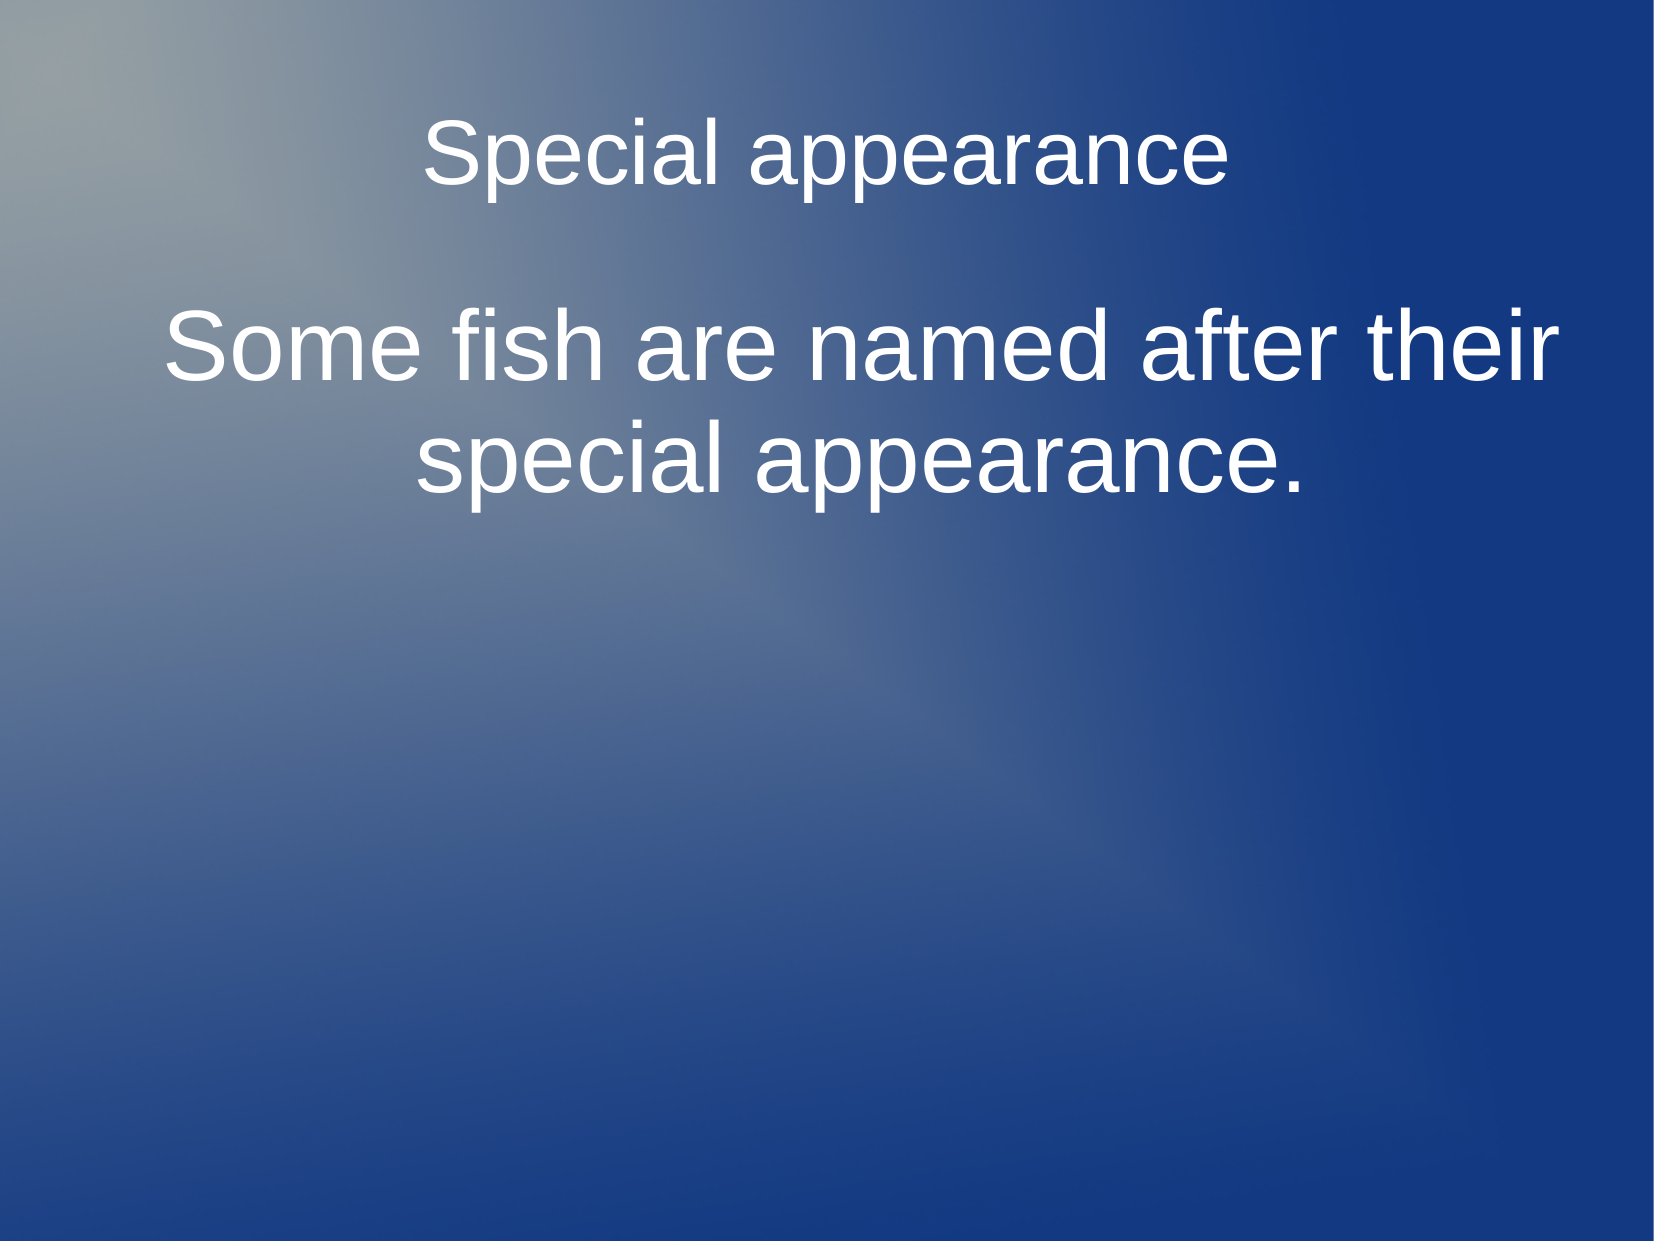

# Special appearance
Some fish are named after their special appearance.